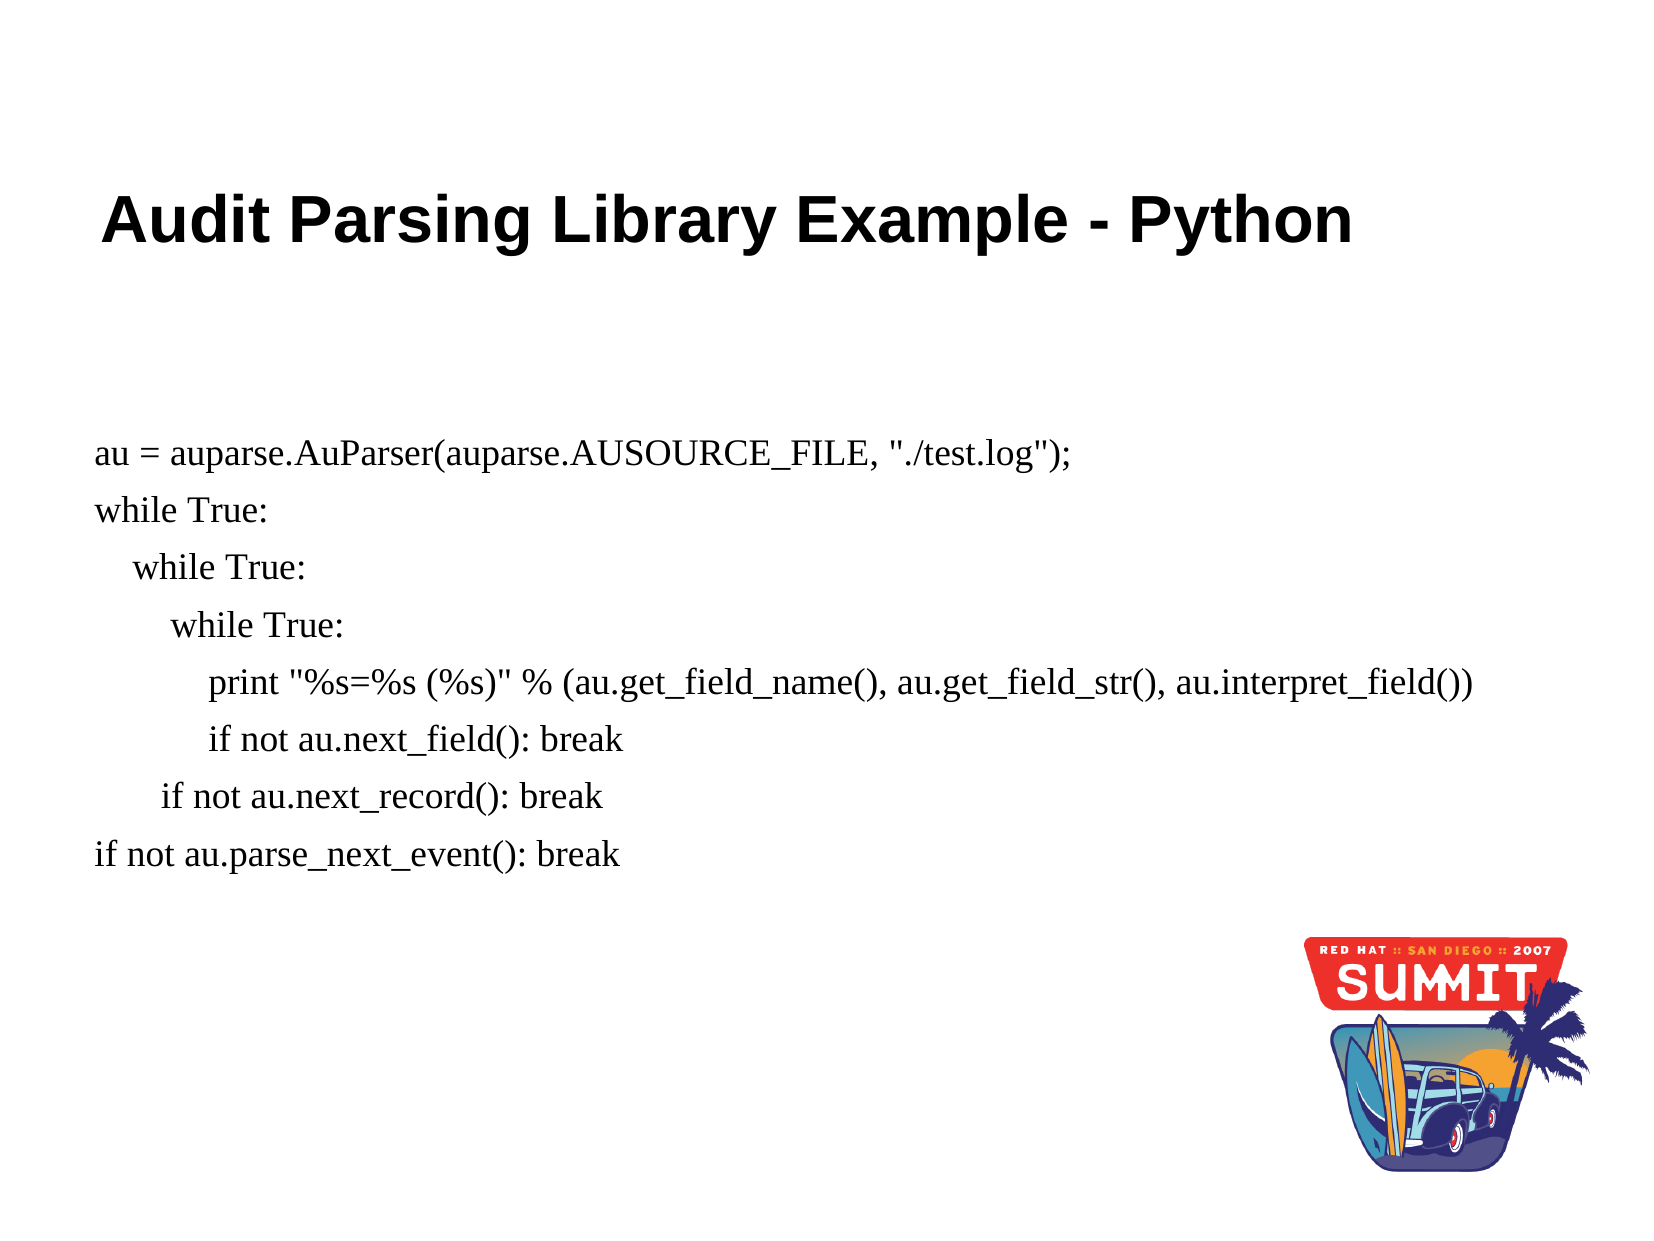

# Audit Parsing Library Example - Python
au = auparse.AuParser(auparse.AUSOURCE_FILE, "./test.log");
while True:
 while True:
 while True:
 print "%s=%s (%s)" % (au.get_field_name(), au.get_field_str(), au.interpret_field())
 if not au.next_field(): break
 if not au.next_record(): break
if not au.parse_next_event(): break